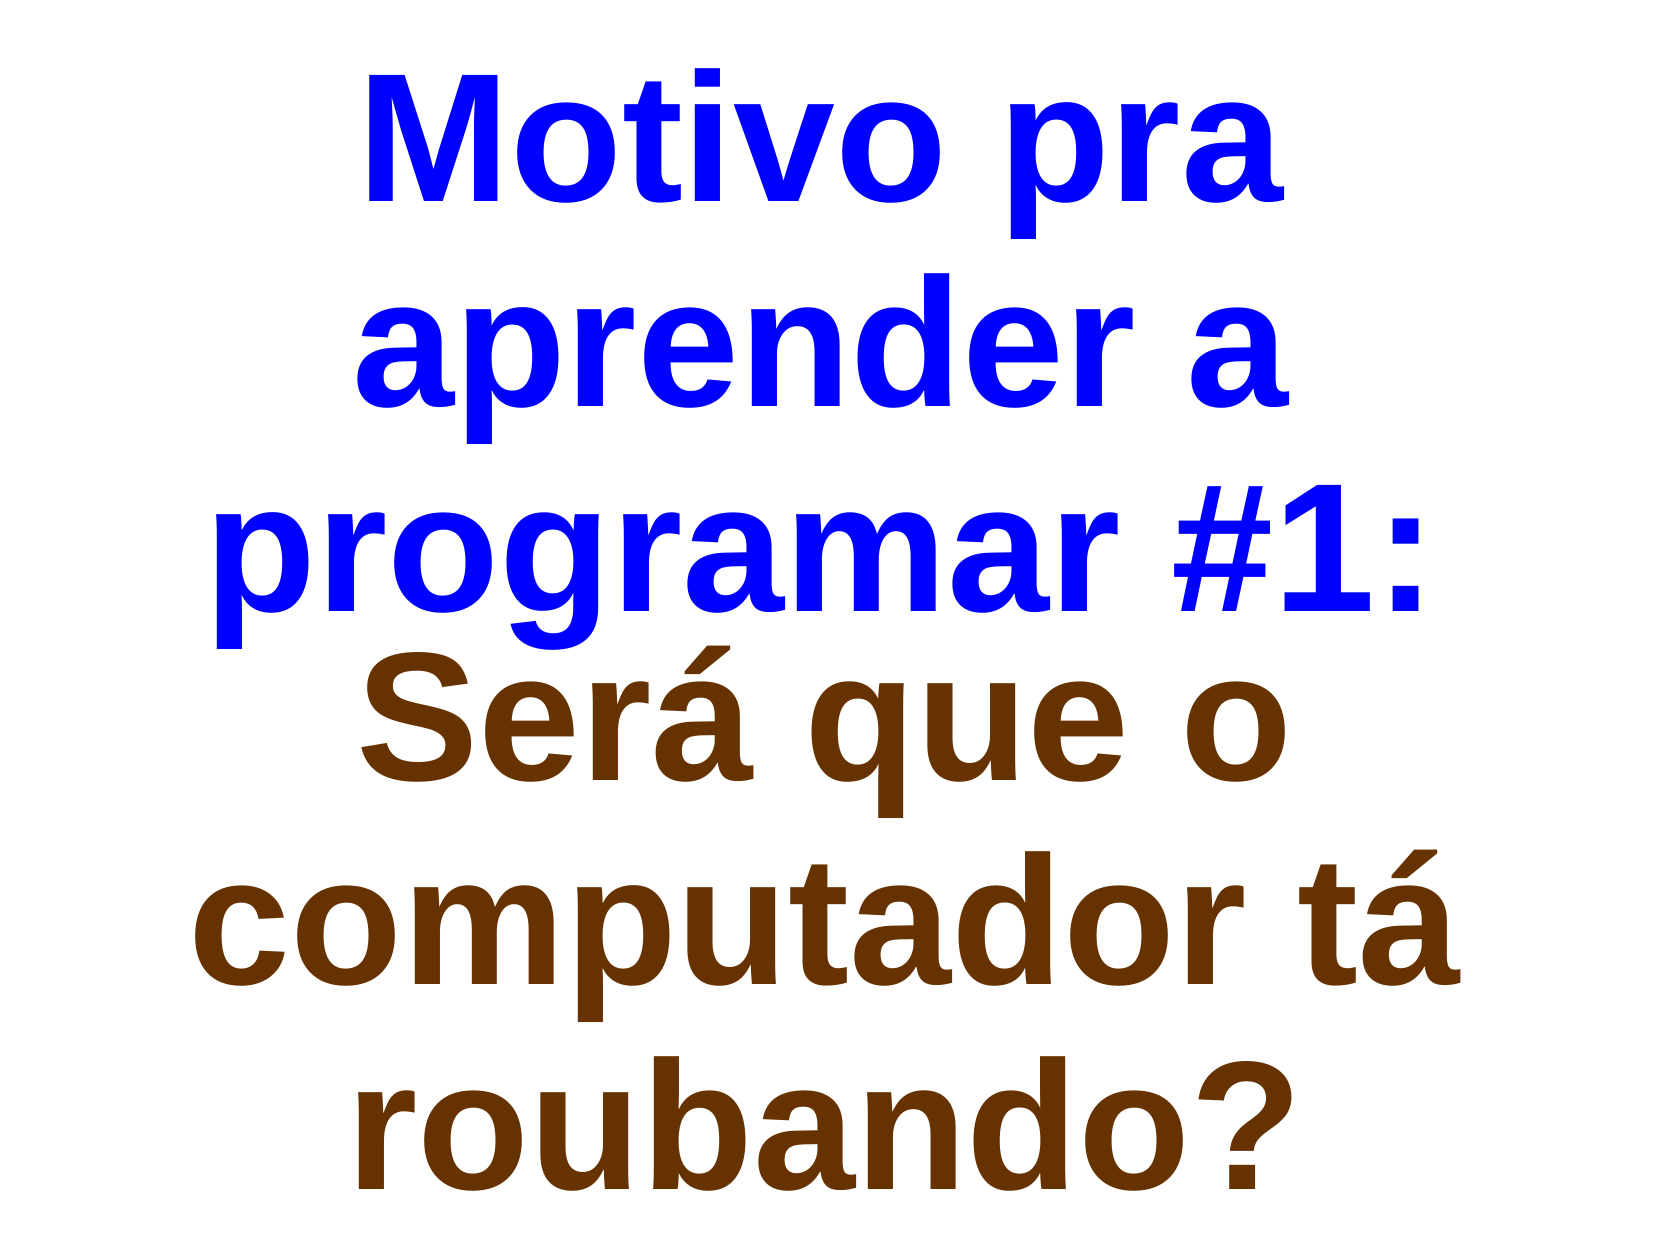

Motivo pra aprender a programar #1:
Será que o computador tá roubando?